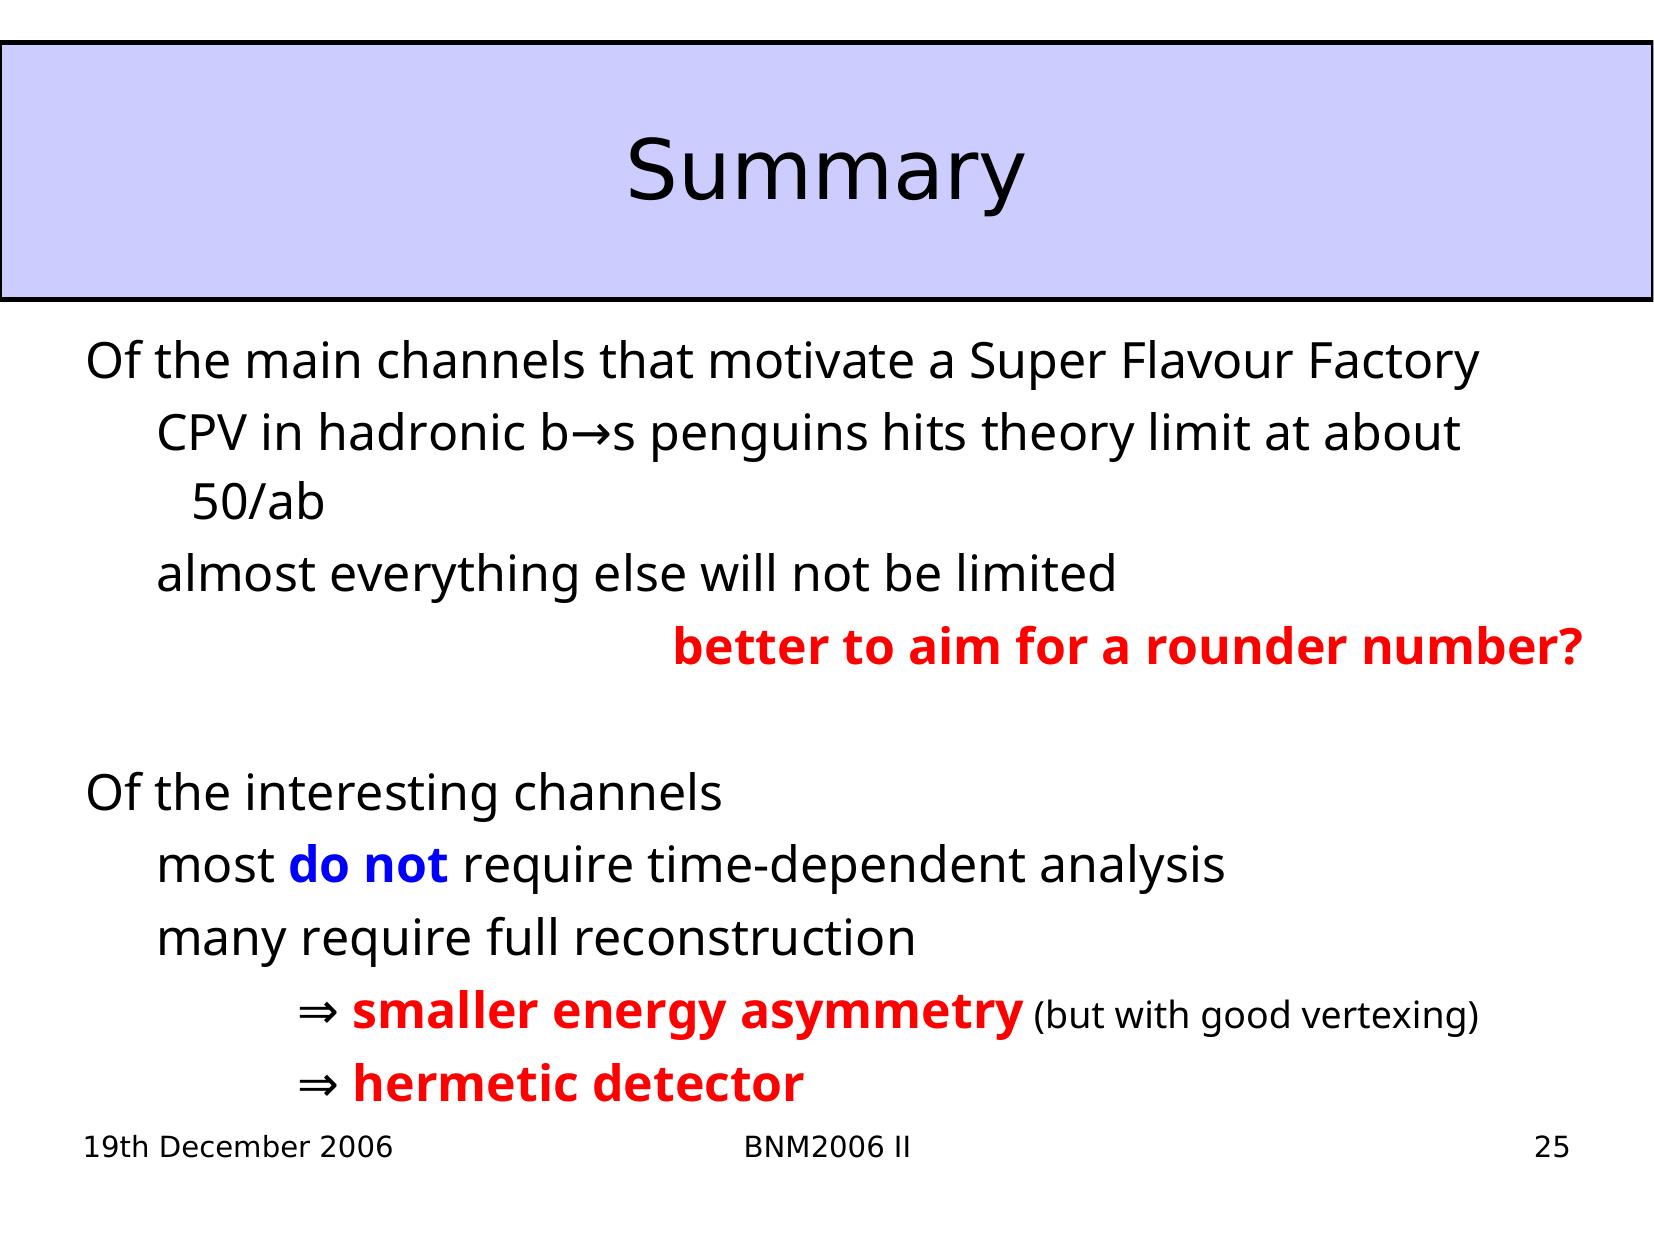

# Summary
Of the main channels that motivate a Super Flavour Factory
CPV in hadronic b→s penguins hits theory limit at about 50/ab
almost everything else will not be limited
better to aim for a rounder number?
Of the interesting channels
most do not require time-dependent analysis
many require full reconstruction
⇒ smaller energy asymmetry (but with good vertexing)
⇒ hermetic detector
19th December 2006
BNM2006 II
25